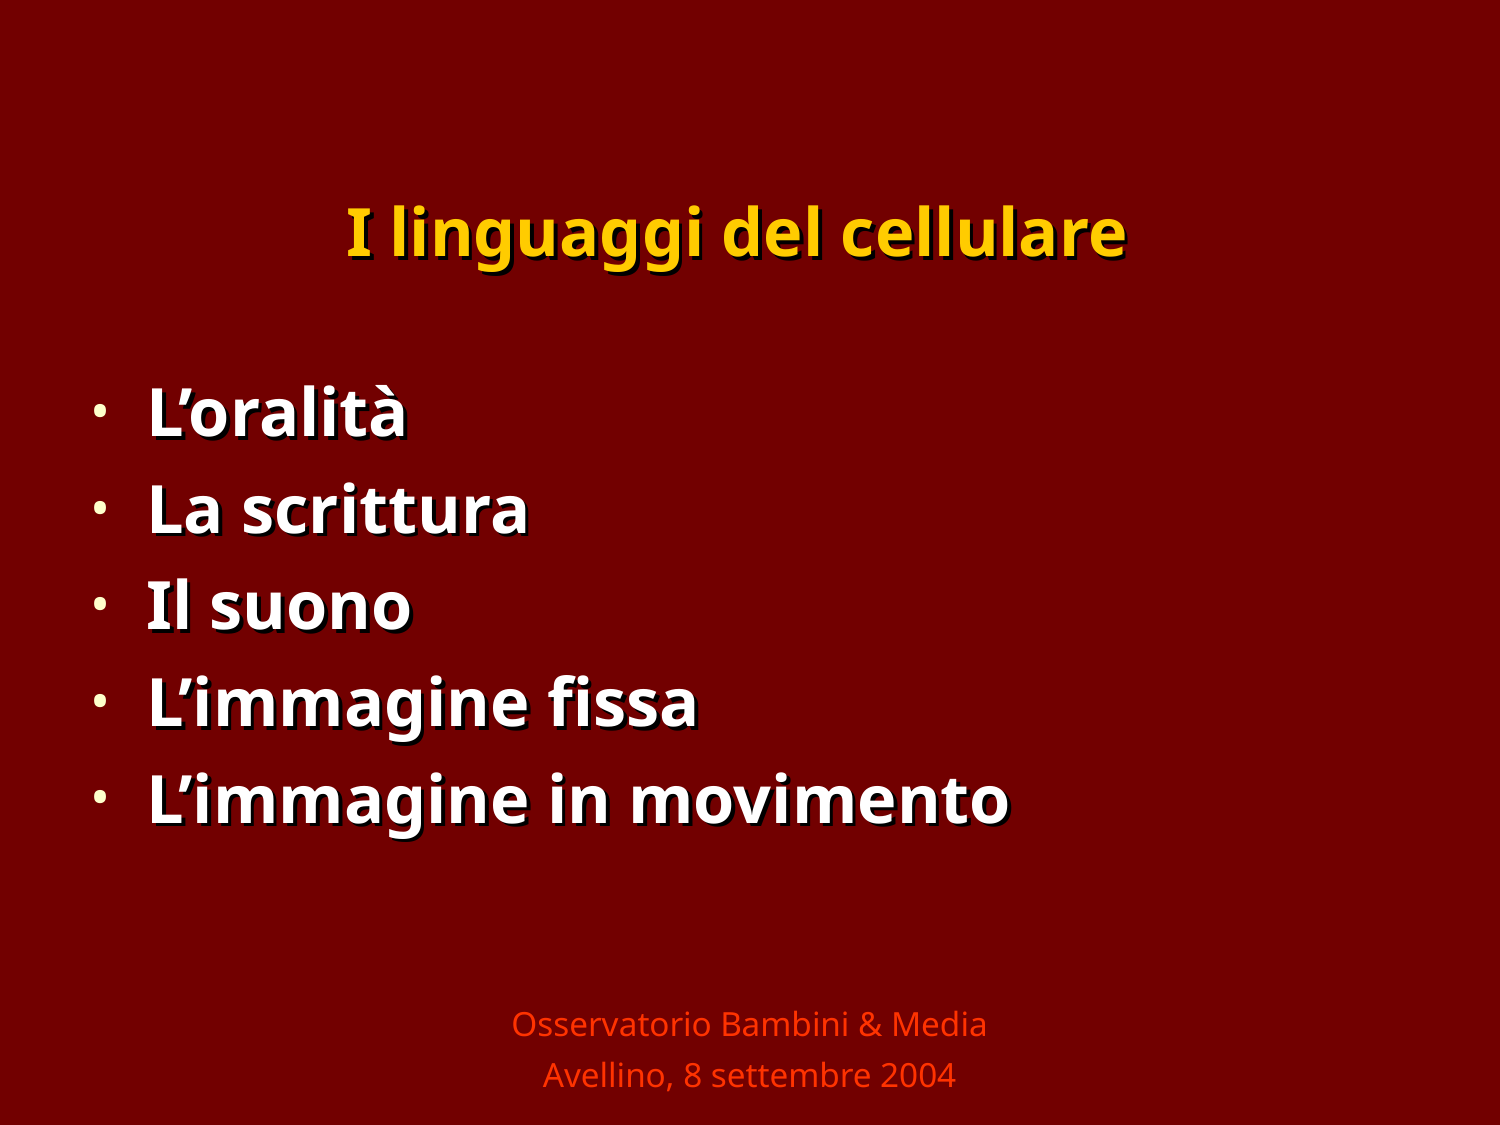

I linguaggi del cellulare
L’oralità
La scrittura
Il suono
L’immagine fissa
L’immagine in movimento
Osservatorio Bambini & Media
Avellino, 8 settembre 2004